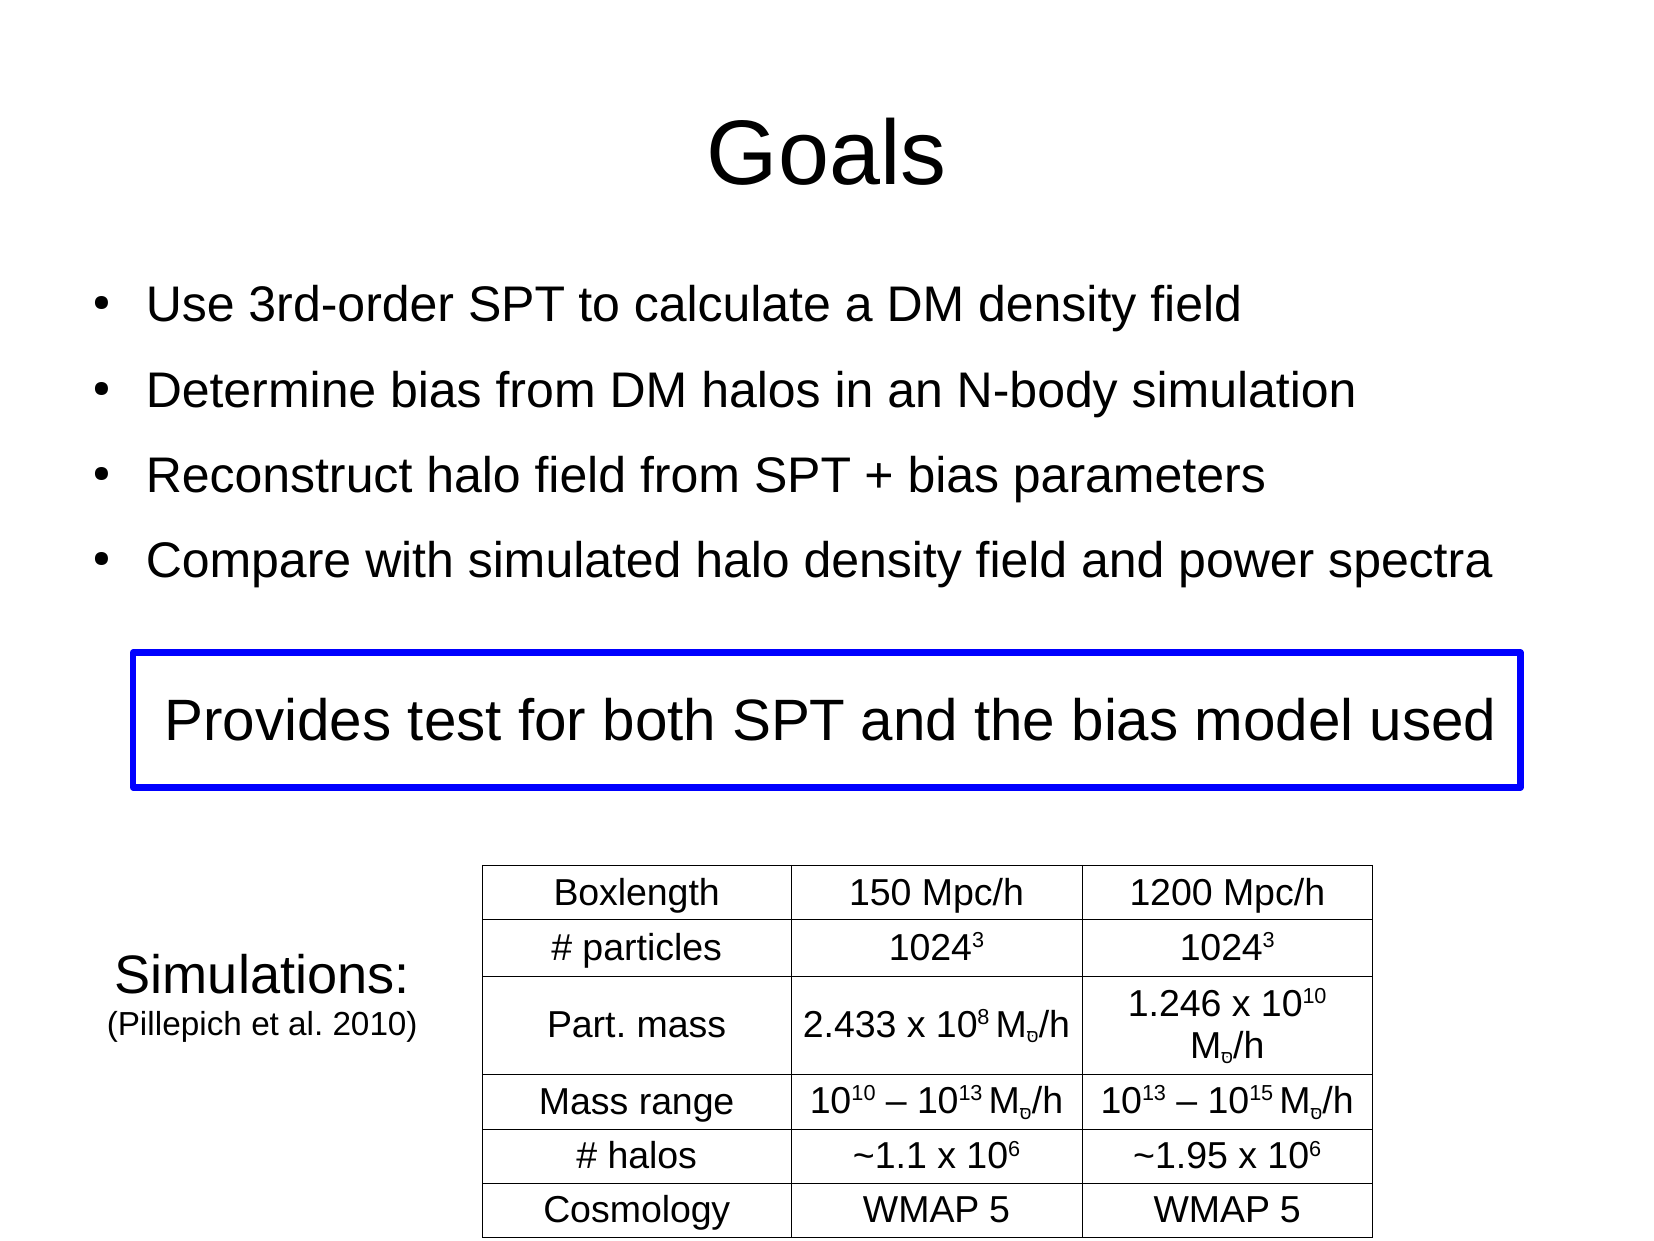

# Goals
Use 3rd-order SPT to calculate a DM density field
Determine bias from DM halos in an N-body simulation
Reconstruct halo field from SPT + bias parameters
Compare with simulated halo density field and power spectra
Provides test for both SPT and the bias model used
| Boxlength | 150 Mpc/h | 1200 Mpc/h |
| --- | --- | --- |
| # particles | 10243 | 10243 |
| Part. mass | 2.433 x 108 Mסּ/h | 1.246 x 1010 Mסּ/h |
| Mass range | 1010 – 1013 Mסּ/h | 1013 – 1015 Mסּ/h |
| # halos | ~1.1 x 106 | ~1.95 x 106 |
| Cosmology | WMAP 5 | WMAP 5 |
Simulations:
(Pillepich et al. 2010)